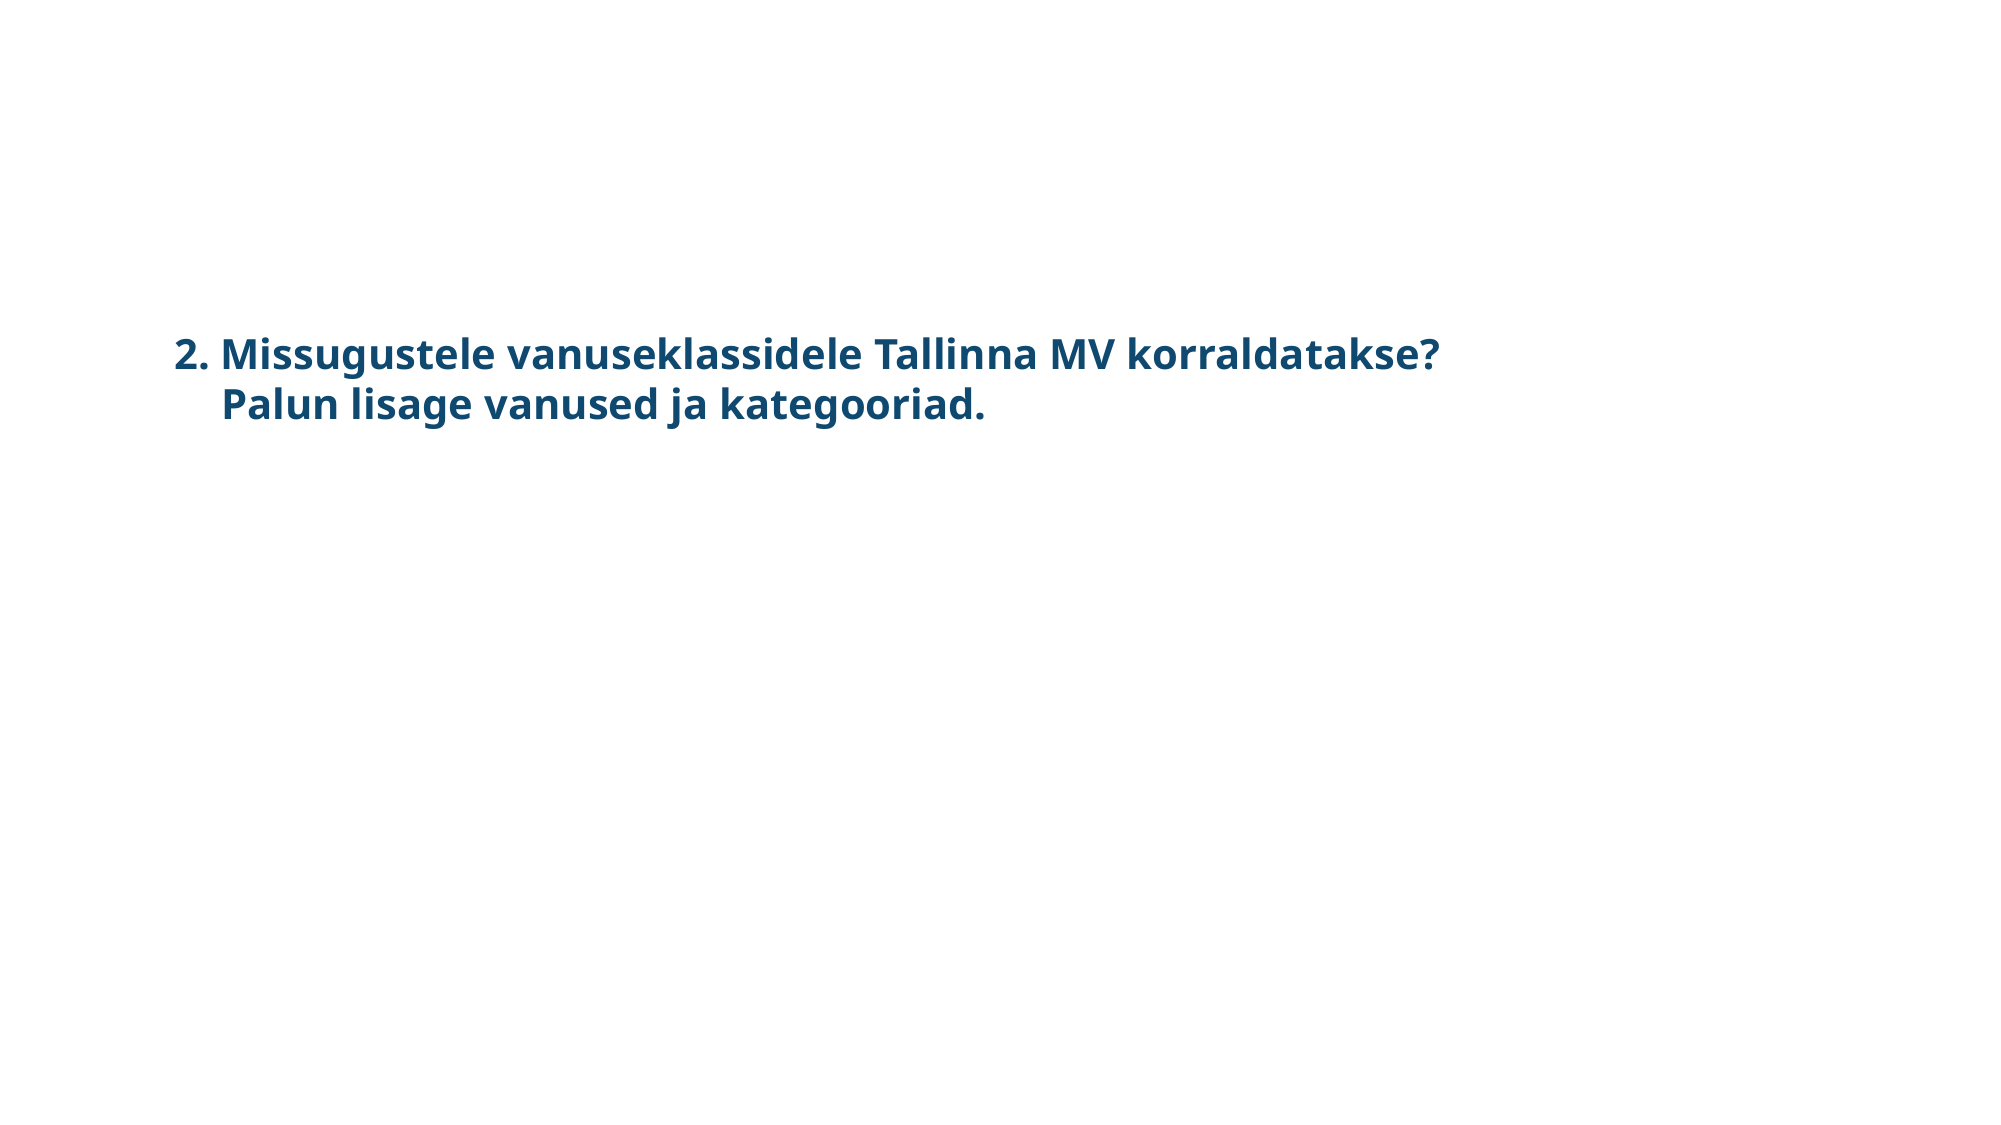

2. Missugustele vanuseklassidele Tallinna MV korraldatakse? Palun lisage vanused ja kategooriad.
#